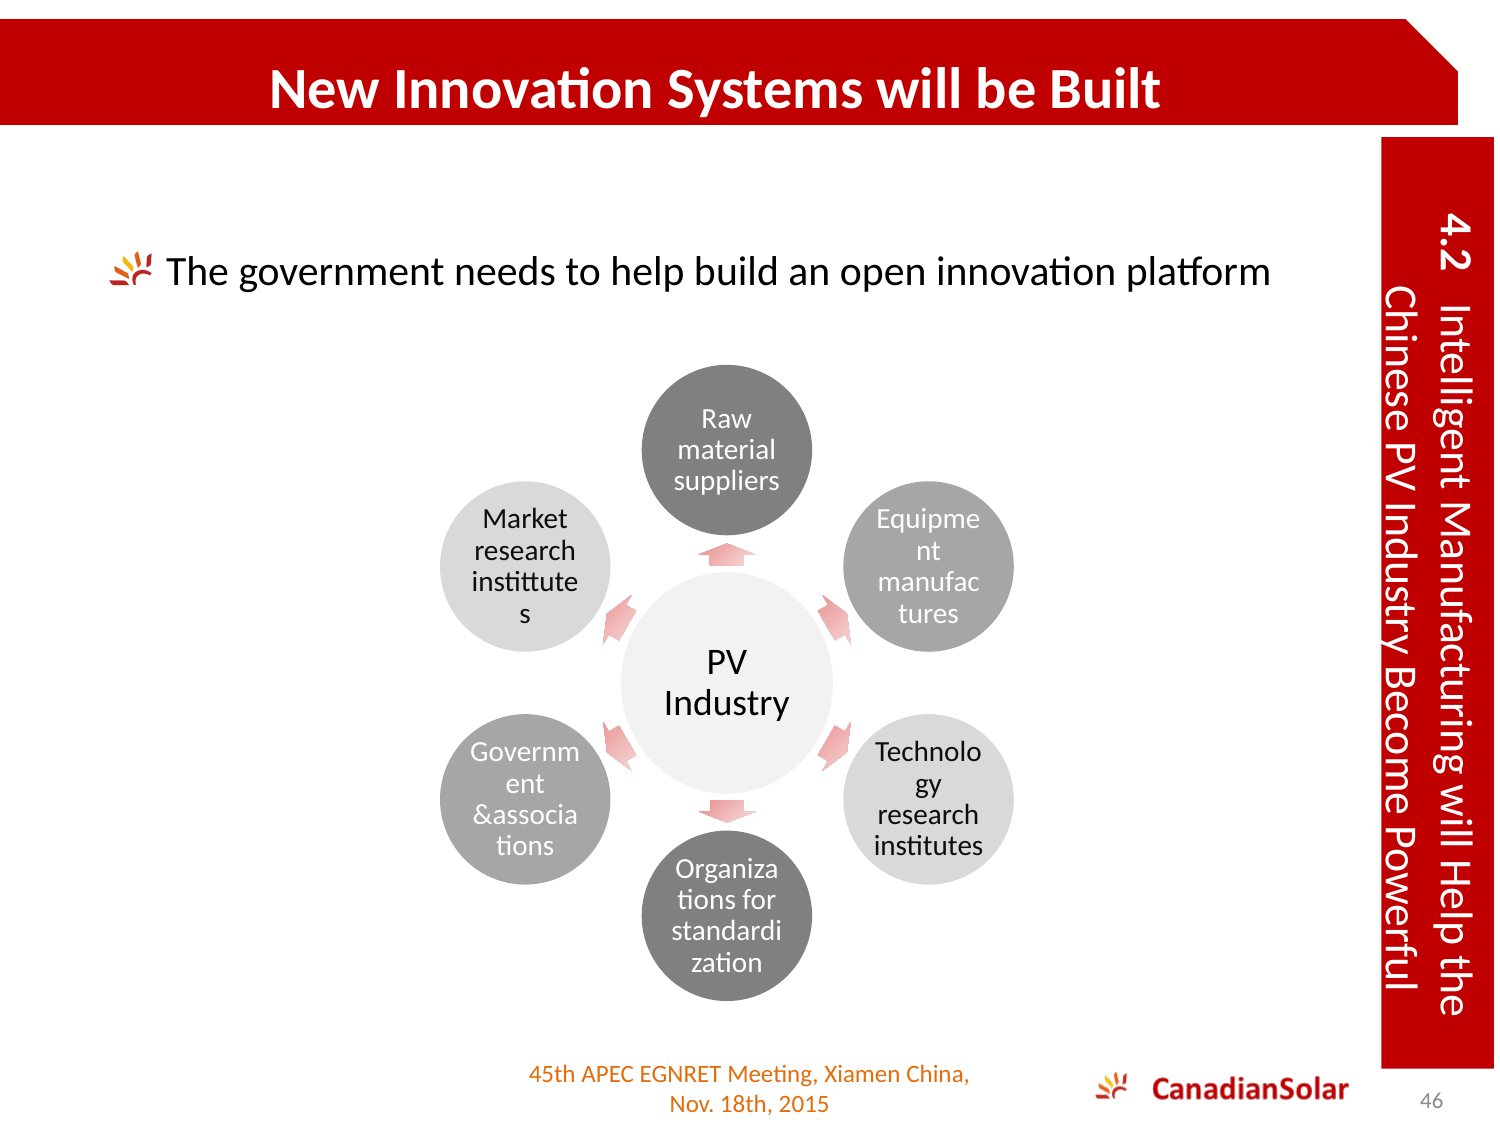

New Innovation Systems will be Built
 4.2 Intelligent Manufacturing will Help the
 Chinese PV Industry Become Powerful
The government needs to help build an open innovation platform
Raw material suppliers
Market research instittutes
Equipment manufactures
PV Industry
Government &associations
Technology research institutes
Organizations for standardization
45th APEC EGNRET Meeting, Xiamen China, Nov. 18th, 2015